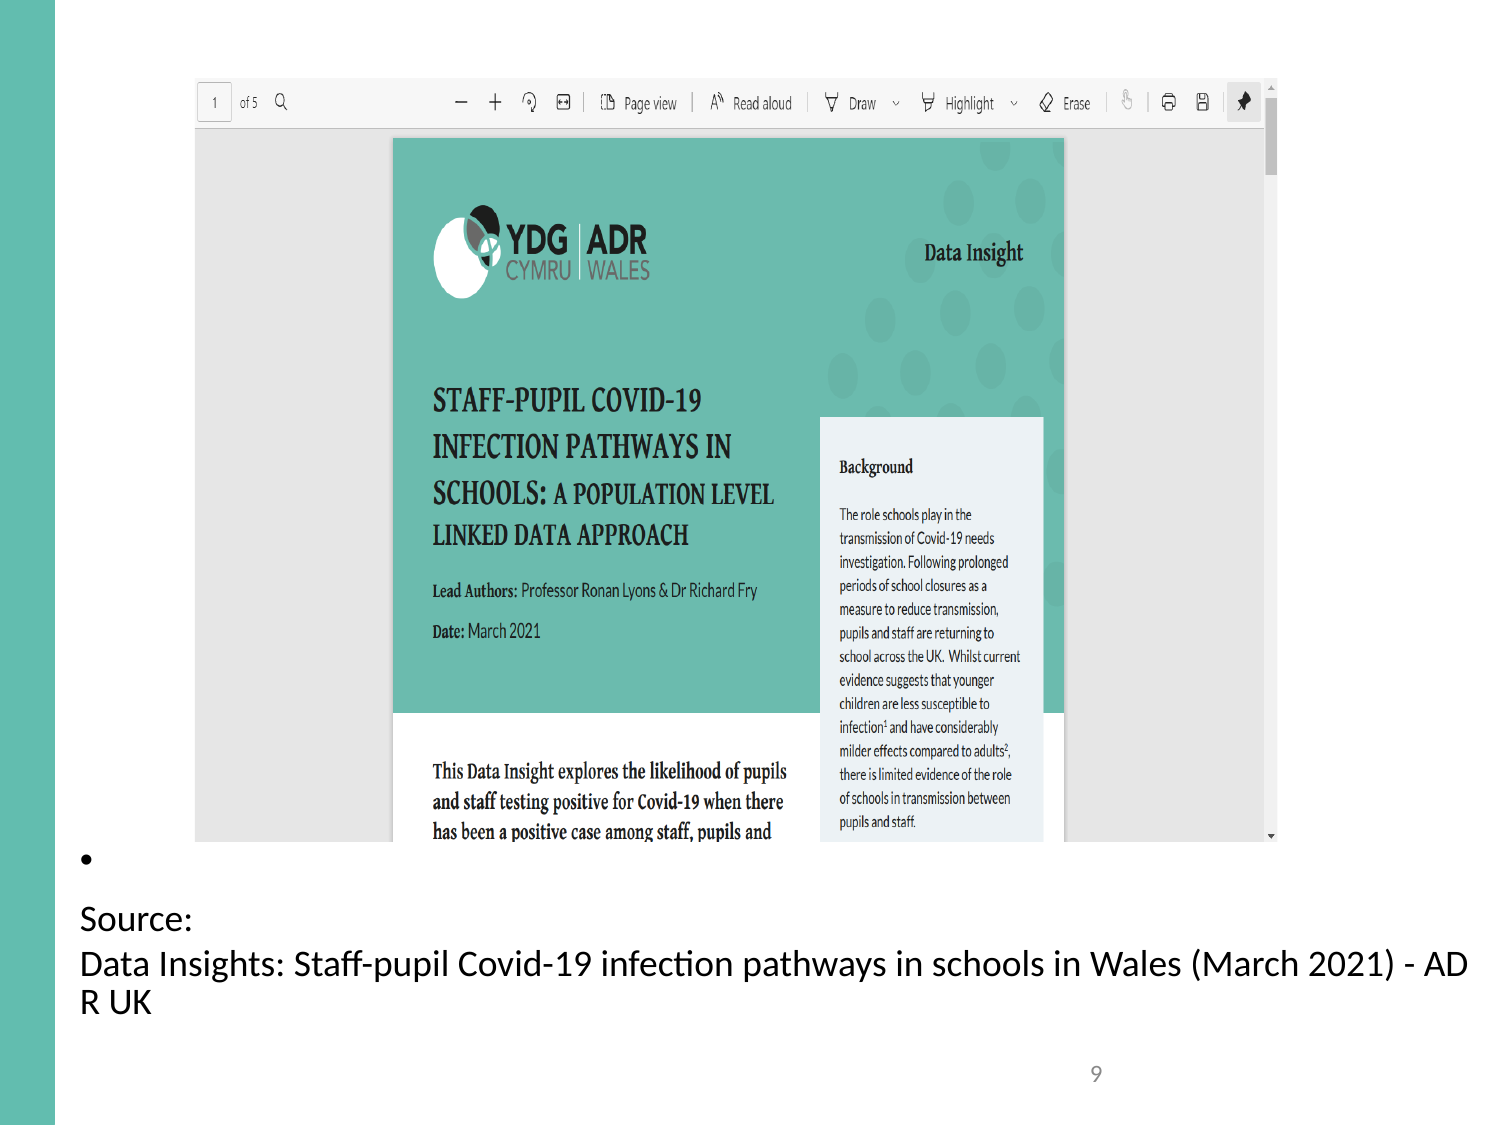

Source: Data Insights: Staff-pupil Covid-19 infection pathways in schools in Wales (March 2021) - ADR UK